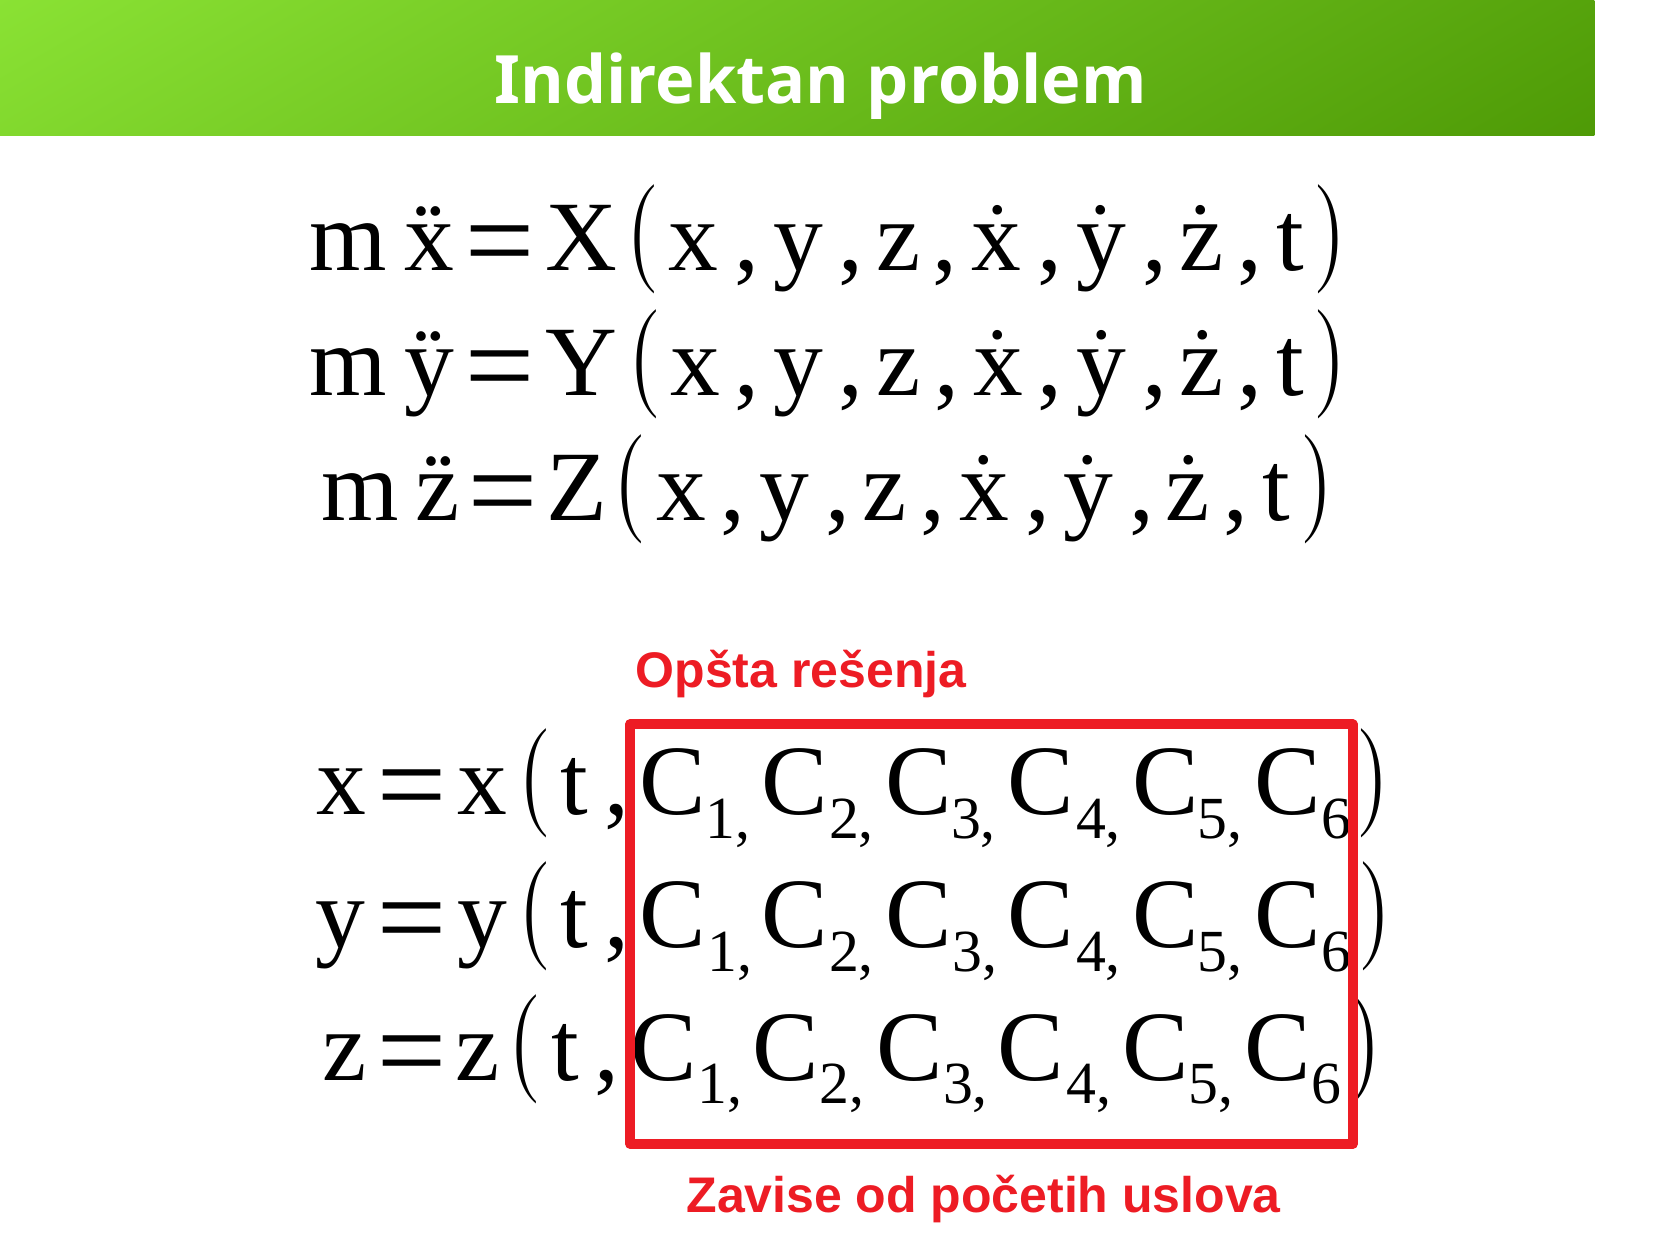

Indirektan problem
Opšta rešenja
Zavise od početih uslova